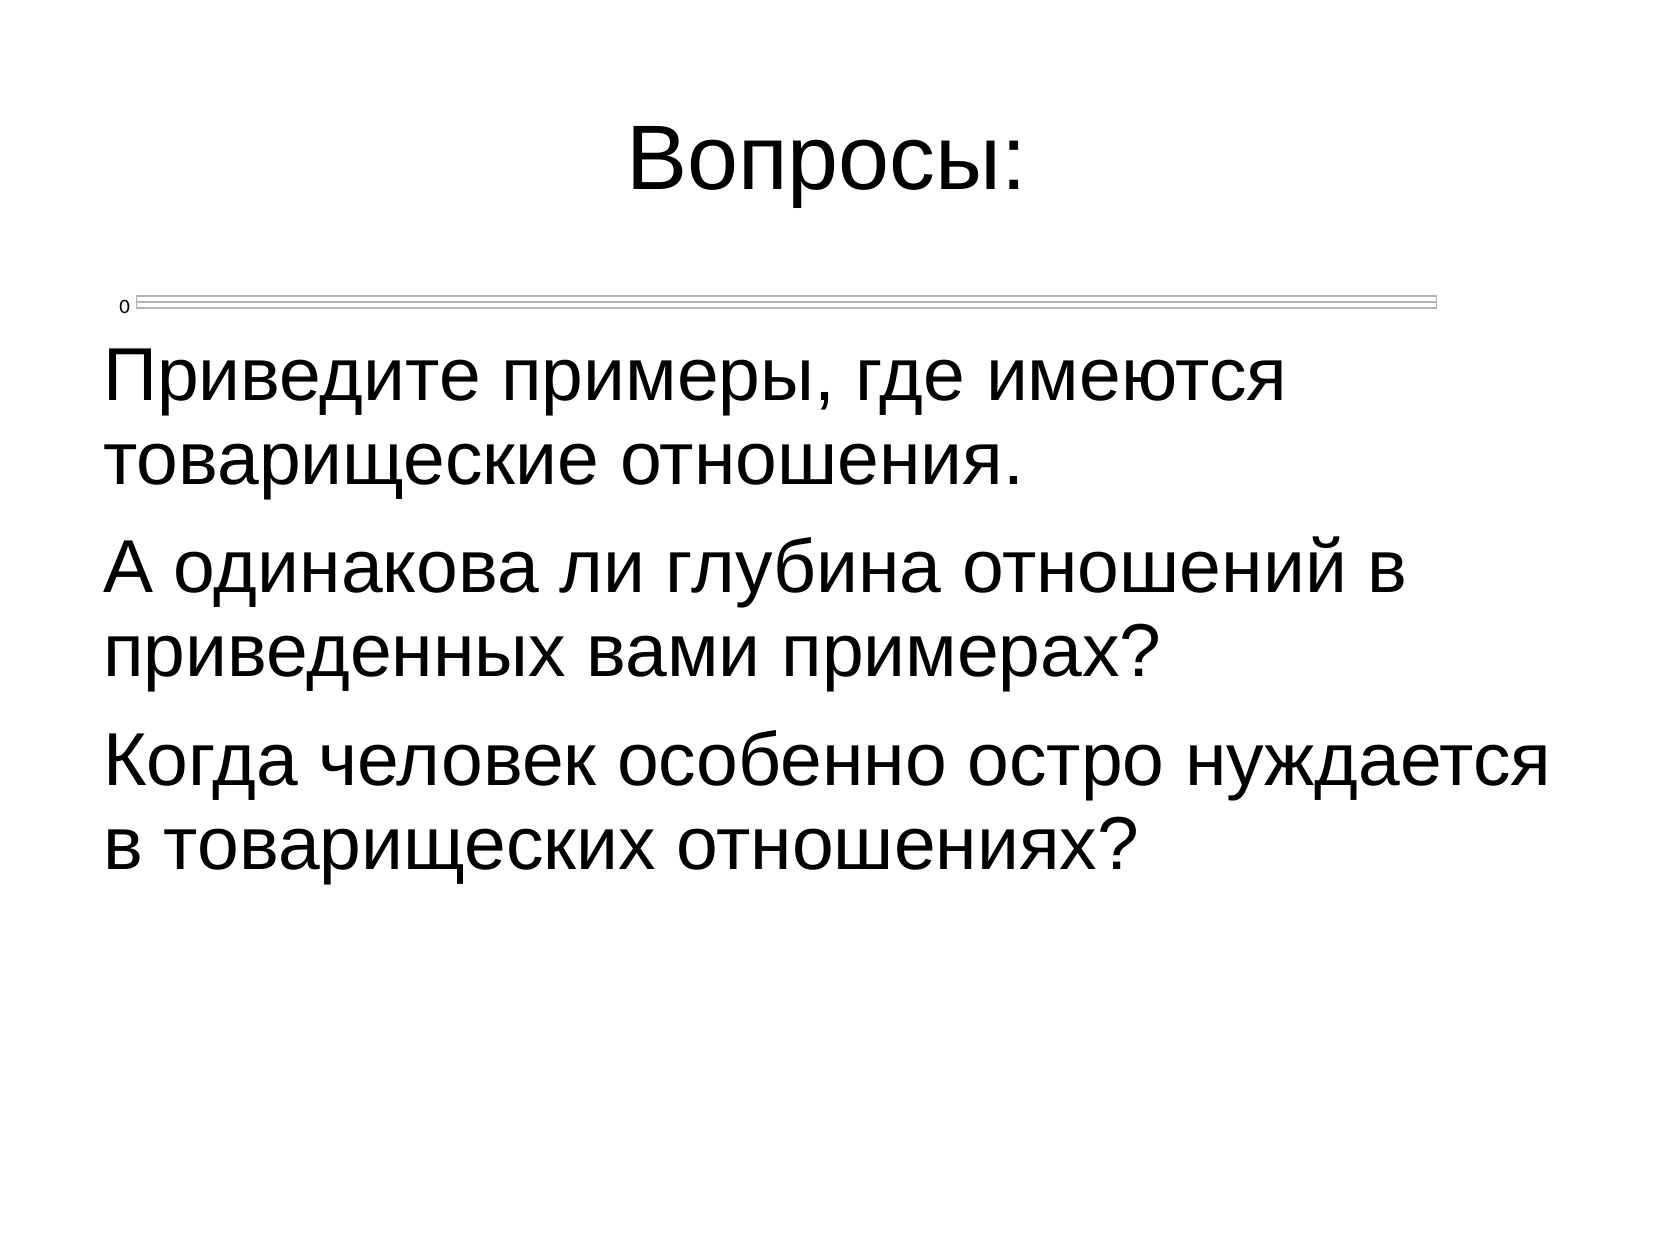

# Вопросы:
[unsupported chart]
Приведите примеры, где имеются товарищеские отношения.
А одинакова ли глубина отношений в приведенных вами примерах?
Когда человек особенно остро нуждается в товарищеских отношениях?